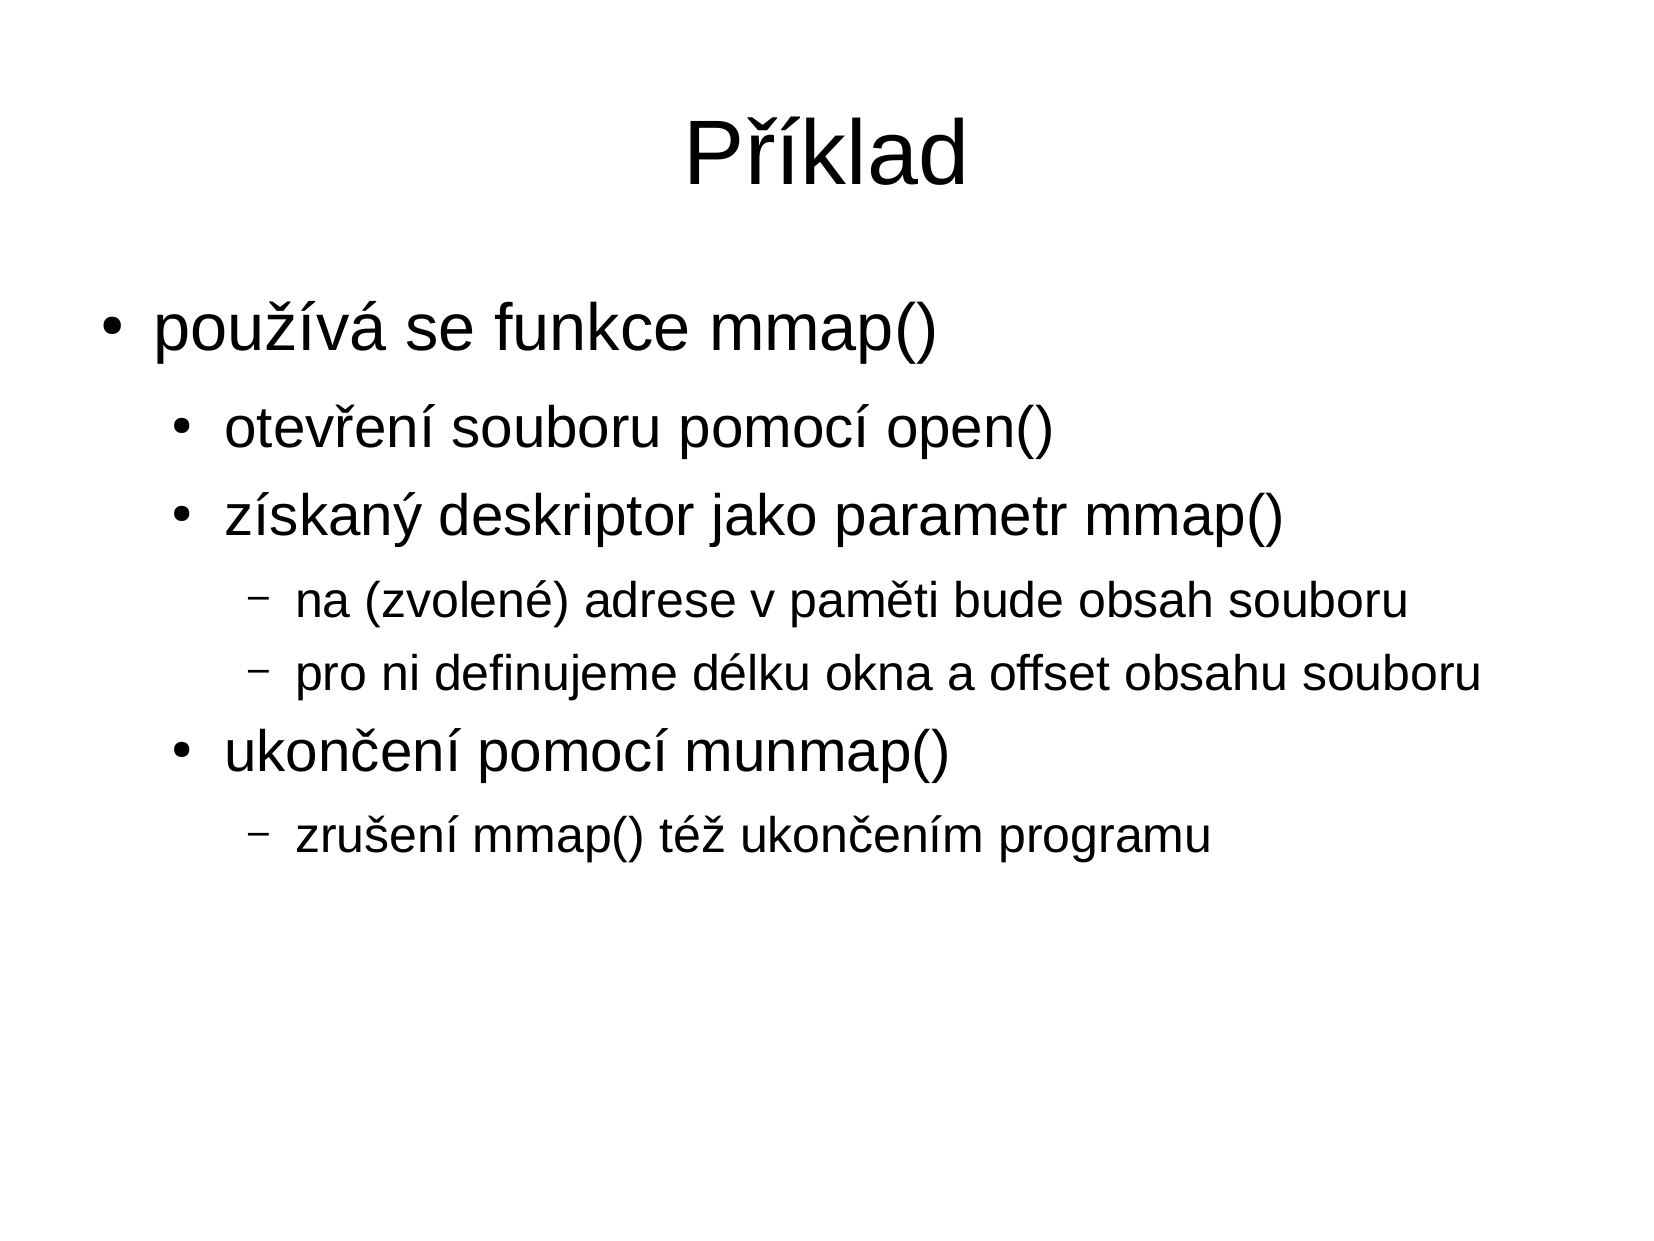

# Příklad
používá se funkce mmap()
otevření souboru pomocí open()
získaný deskriptor jako parametr mmap()
na (zvolené) adrese v paměti bude obsah souboru
pro ni definujeme délku okna a offset obsahu souboru
ukončení pomocí munmap()
zrušení mmap() též ukončením programu